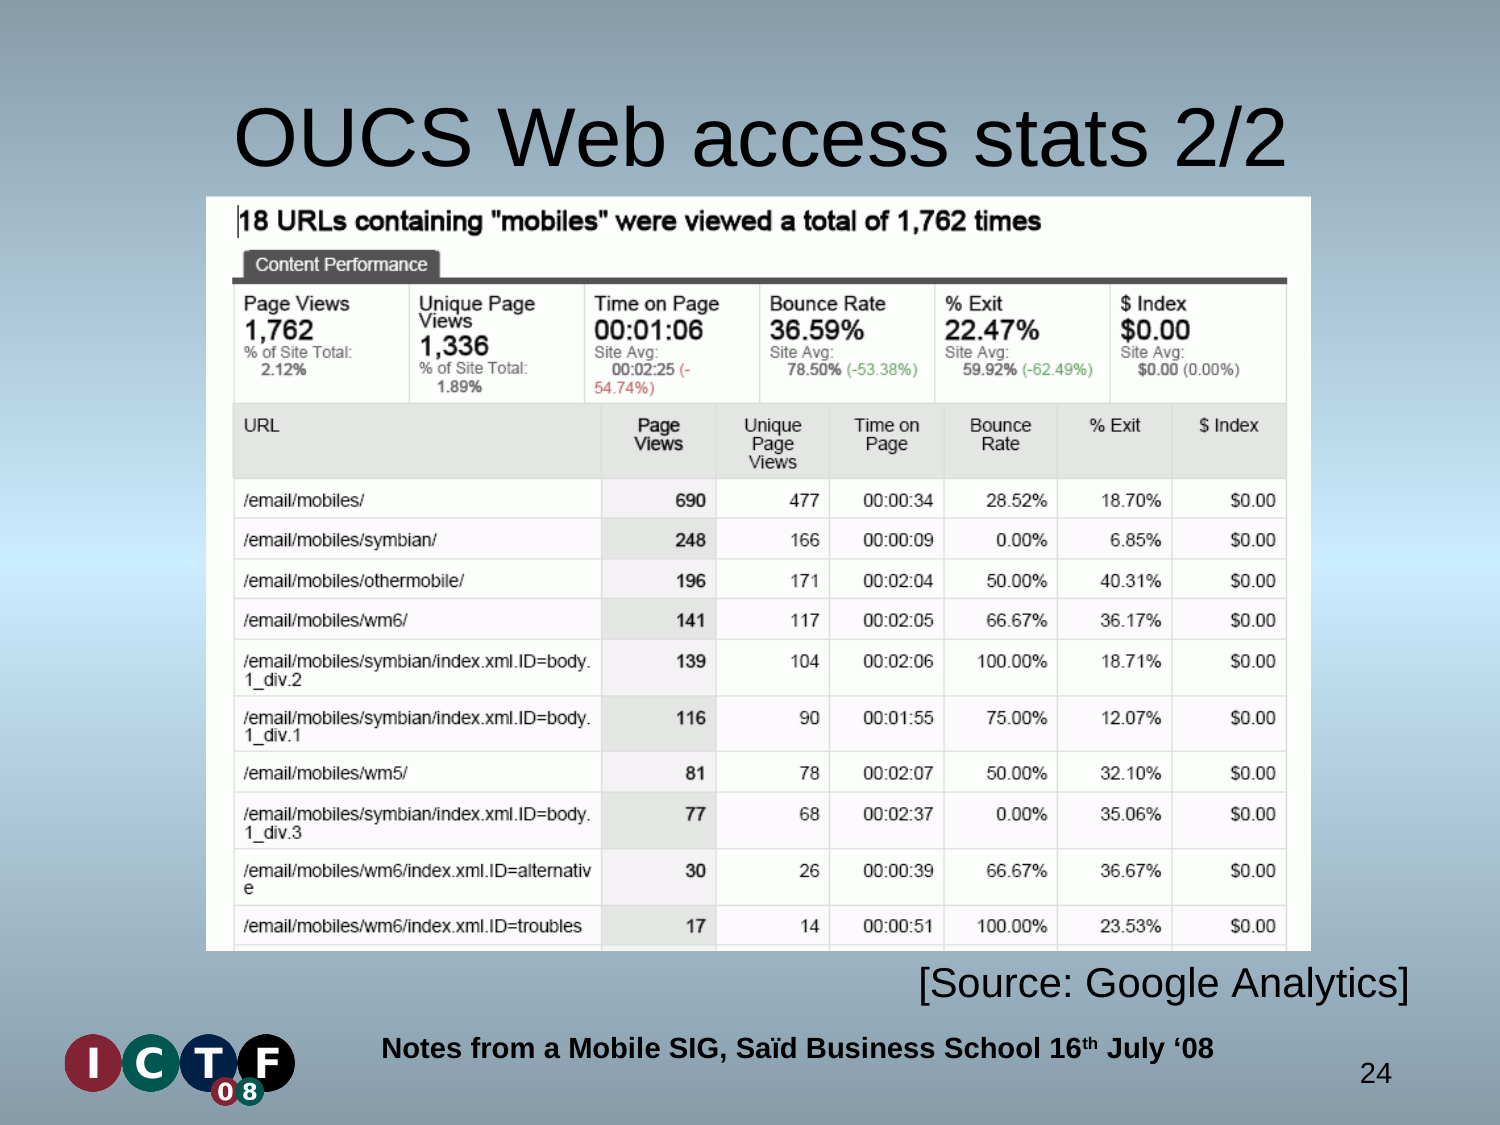

# OUCS Web access stats 2/2
[Source: Google Analytics]